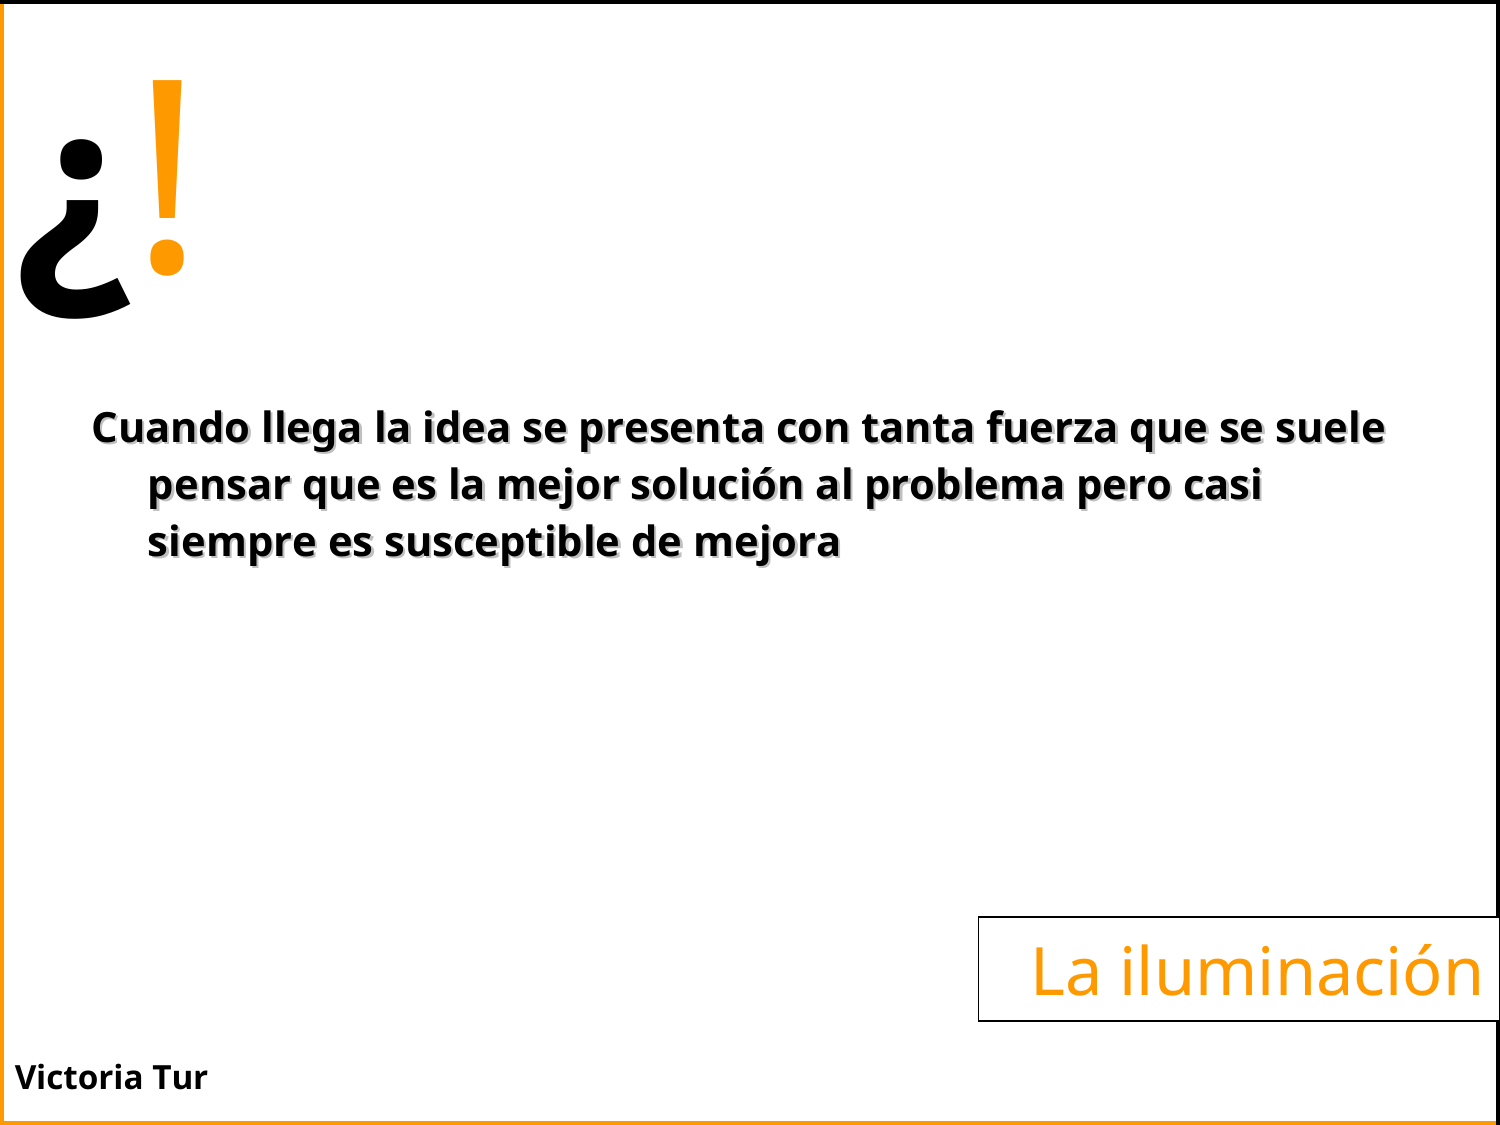

# Cuando llega la idea se presenta con tanta fuerza que se suele pensar que es la mejor solución al problema pero casi siempre es susceptible de mejora
La iluminación